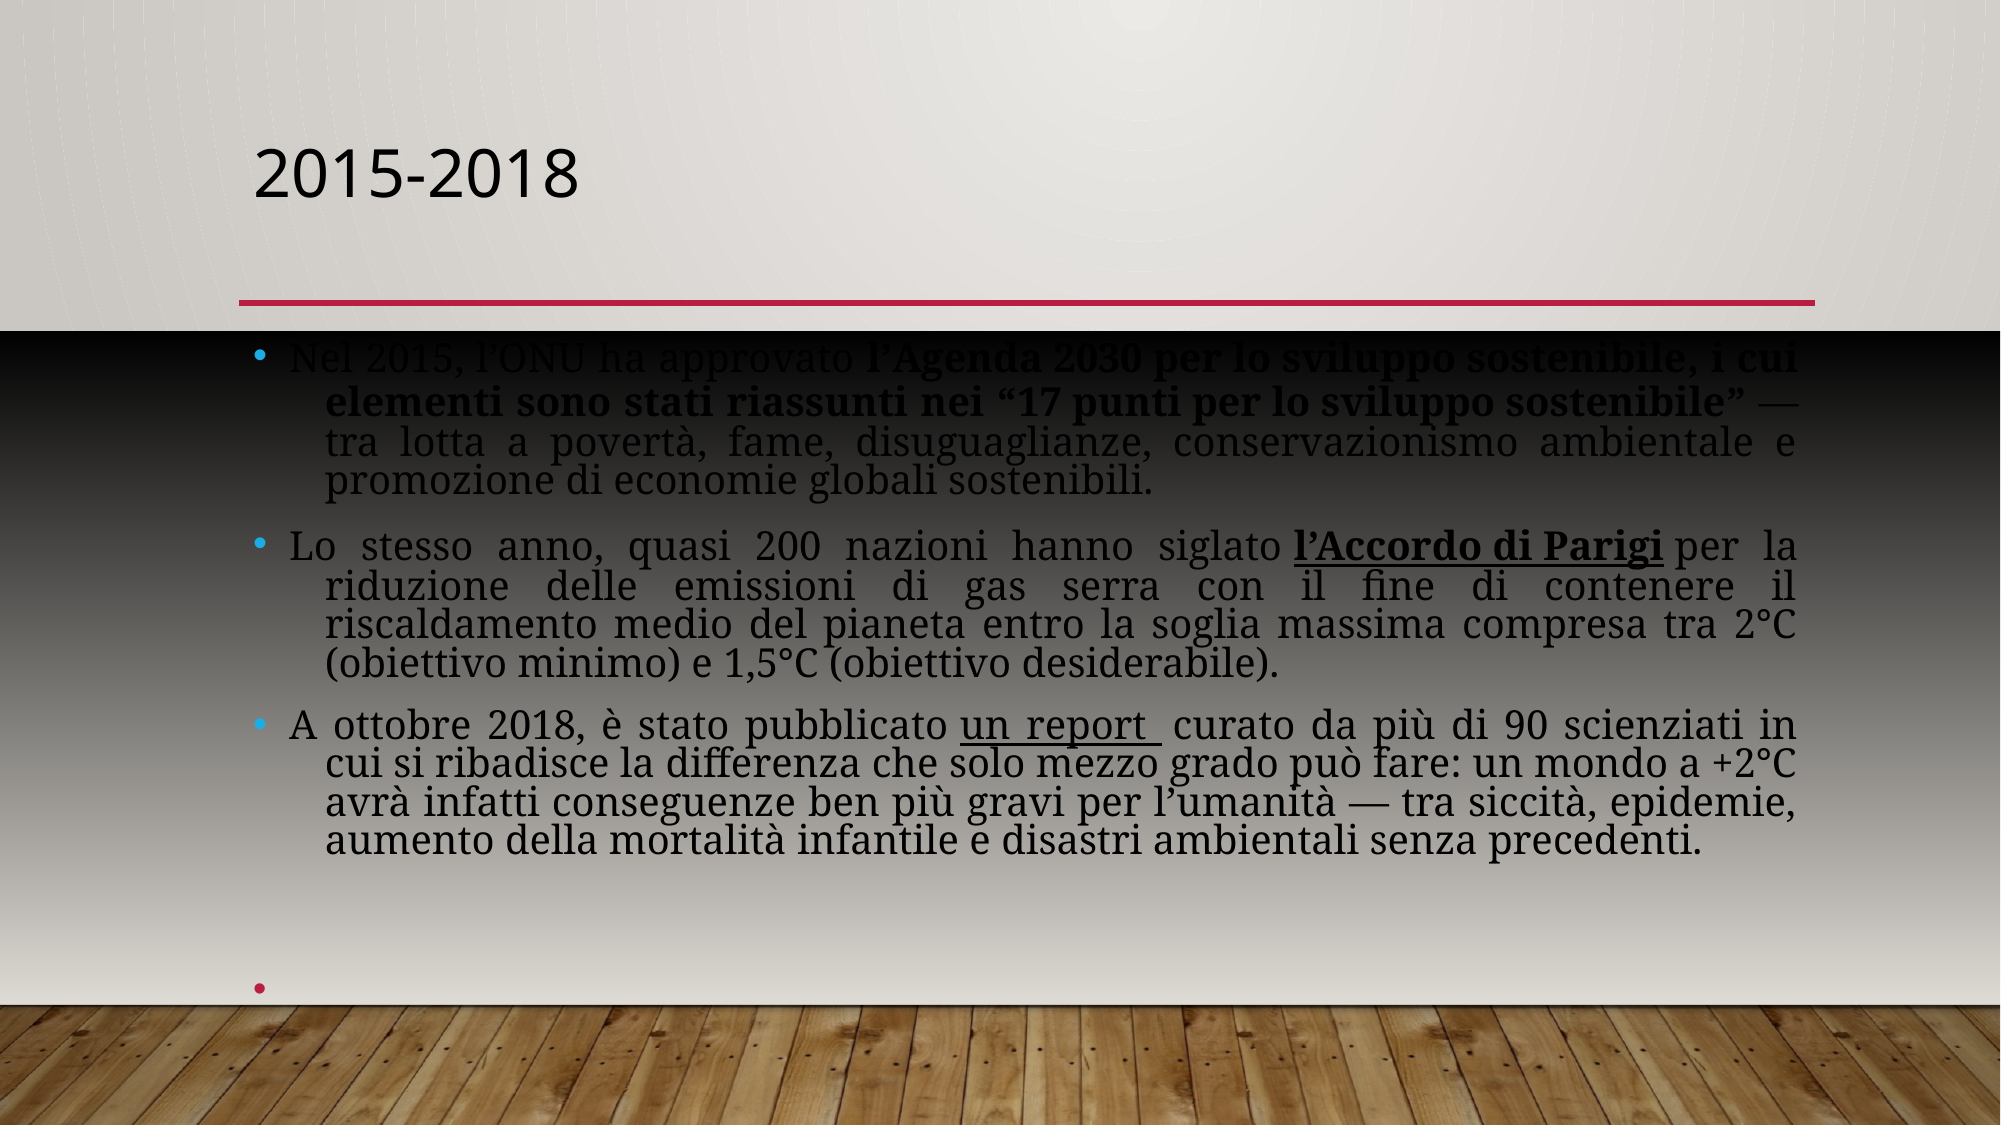

# 2015-2018
Nel 2015, l’ONU ha approvato l’Agenda 2030 per lo sviluppo sostenibile, i cui elementi sono stati riassunti nei “17 punti per lo sviluppo sostenibile” — tra lotta a povertà, fame, disuguaglianze, conservazionismo ambientale e promozione di economie globali sostenibili.
Lo stesso anno, quasi 200 nazioni hanno siglato l’Accordo di Parigi per la riduzione delle emissioni di gas serra con il fine di contenere il riscaldamento medio del pianeta entro la soglia massima compresa tra 2°C (obiettivo minimo) e 1,5°C (obiettivo desiderabile).
A ottobre 2018, è stato pubblicato un report  curato da più di 90 scienziati in cui si ribadisce la differenza che solo mezzo grado può fare: un mondo a +2°C avrà infatti conseguenze ben più gravi per l’umanità — tra siccità, epidemie, aumento della mortalità infantile e disastri ambientali senza precedenti.